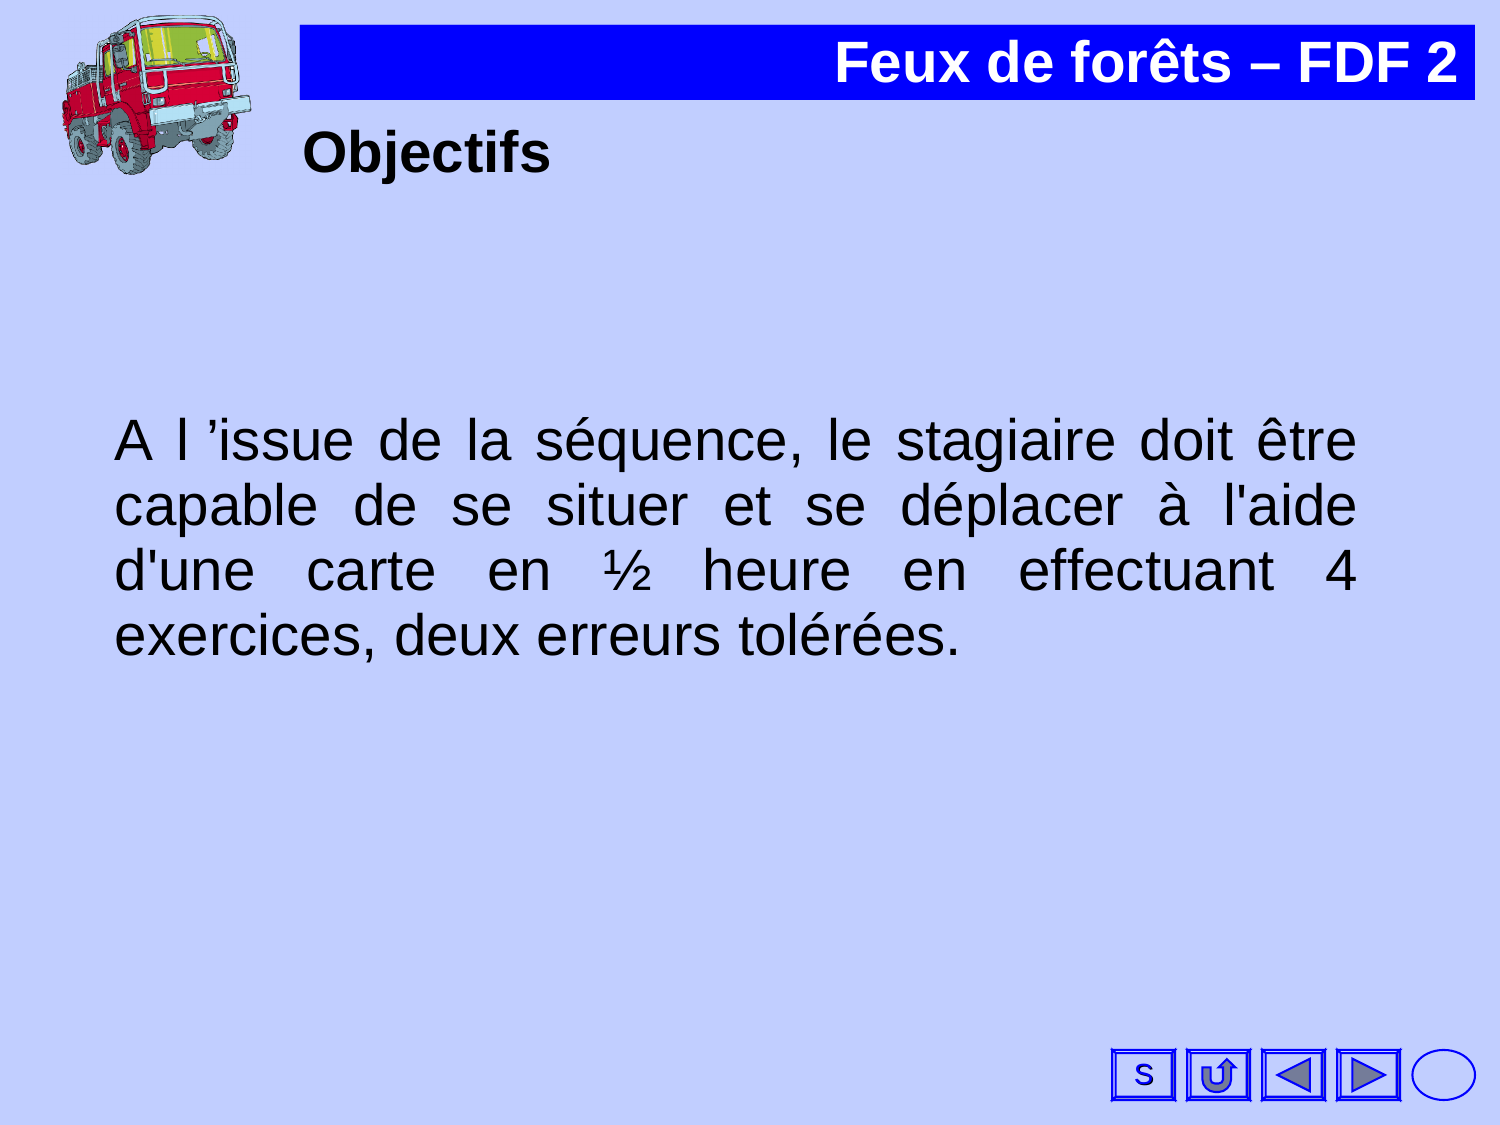

Feux de forêts – FDF 2
Objectifs
# A l ’issue de la séquence, le stagiaire doit être capable de se situer et se déplacer à l'aide d'une carte en ½ heure en effectuant 4 exercices, deux erreurs tolérées.